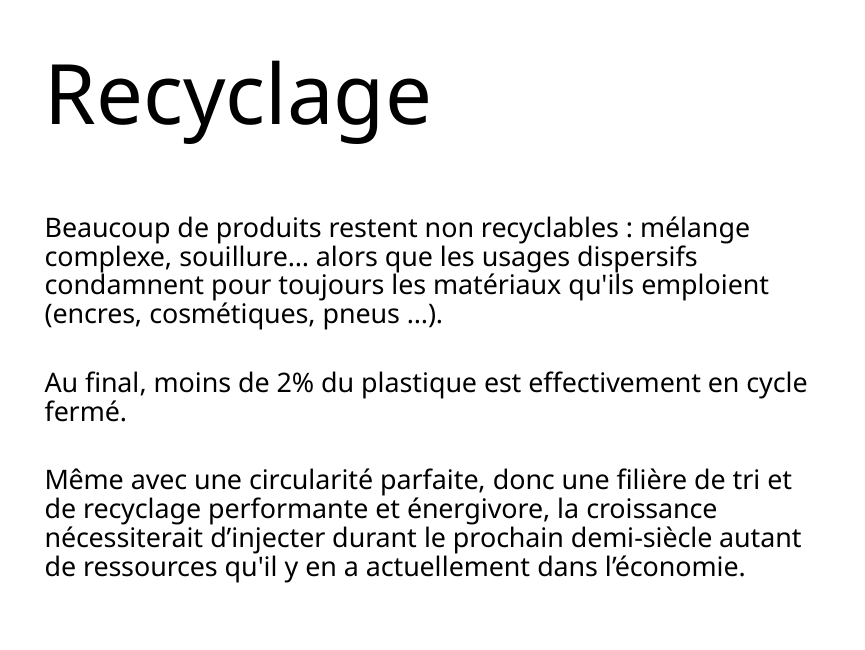

# Recyclage
Beaucoup de produits restent non recyclables : mélange complexe, souillure… alors que les usages dispersifs condamnent pour toujours les matériaux qu'ils emploient (encres, cosmétiques, pneus …).
Au final, moins de 2% du plastique est effectivement en cycle fermé.
Même avec une circularité parfaite, donc une filière de tri et de recyclage performante et énergivore, la croissance nécessiterait d’injecter durant le prochain demi-siècle autant de ressources qu'il y en a actuellement dans l’économie.